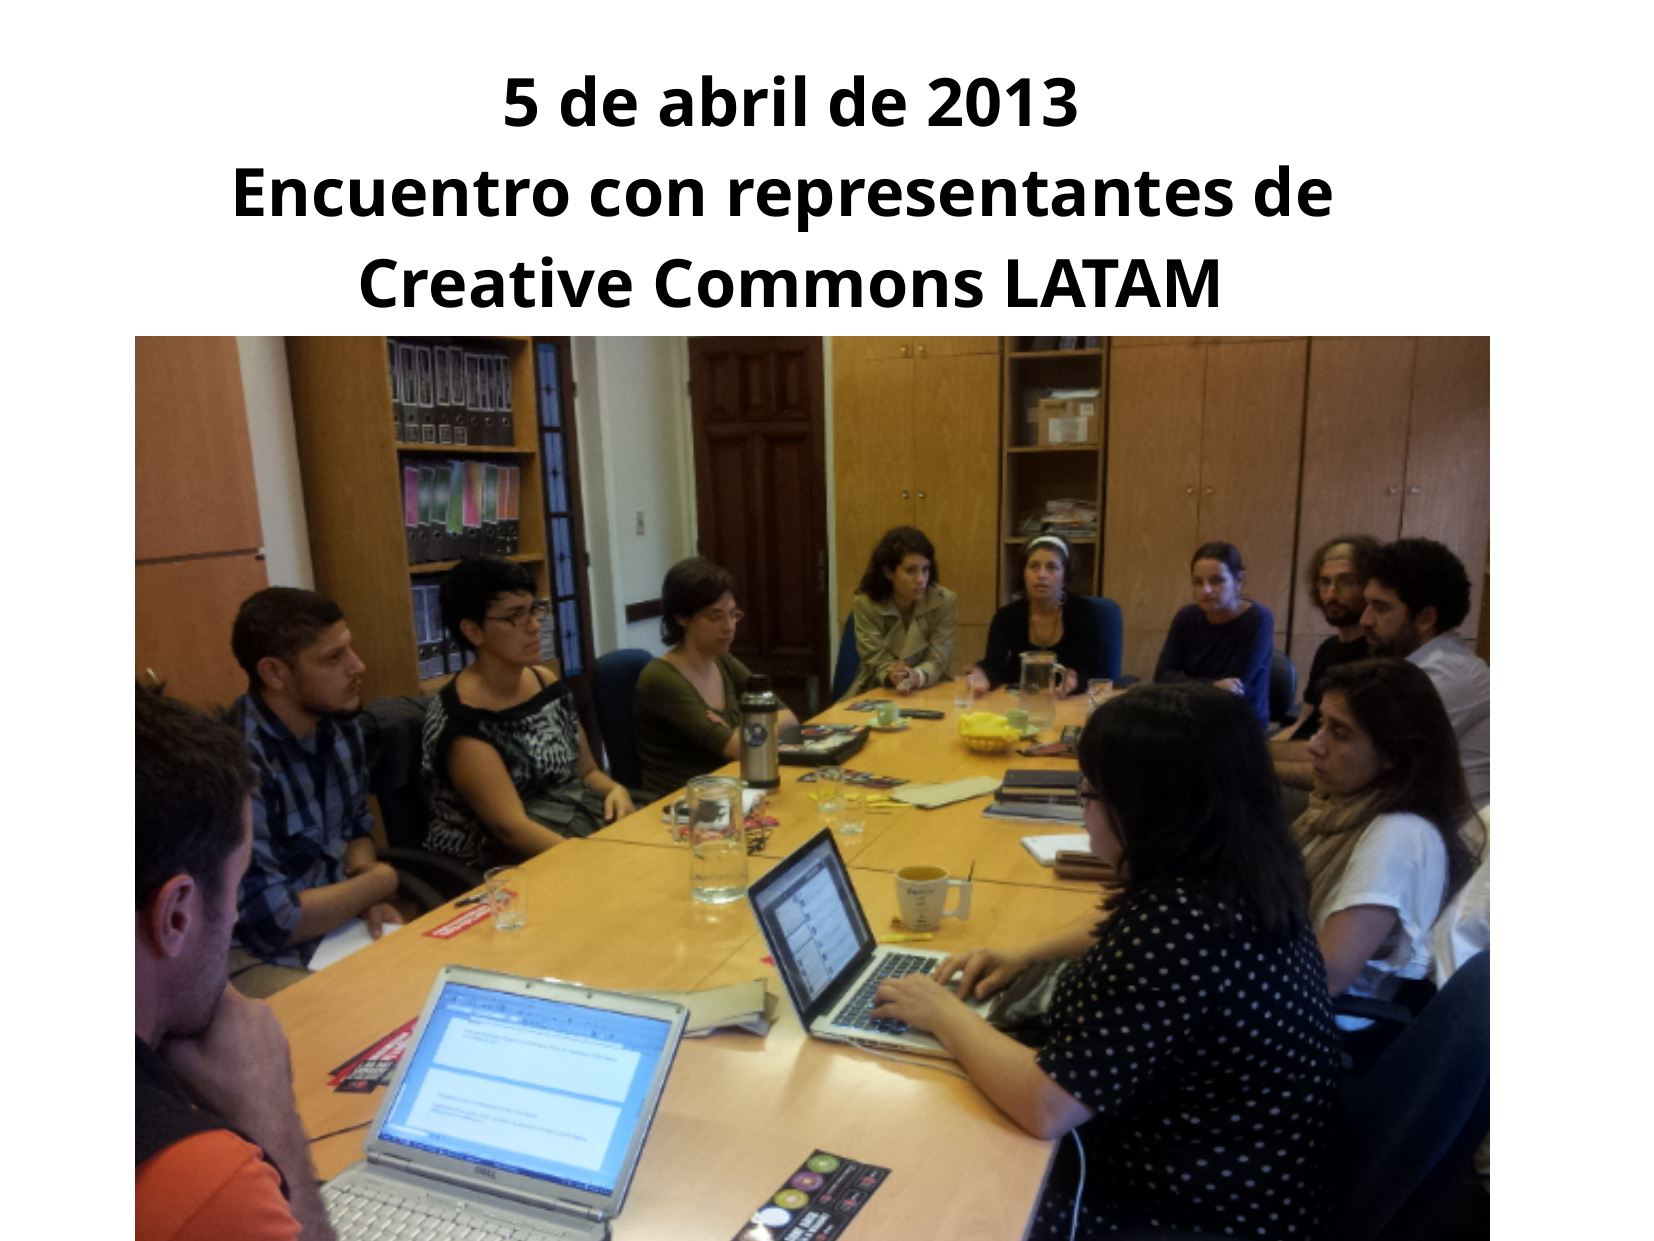

5 de abril de 2013
Encuentro con representantes de
Creative Commons LATAM